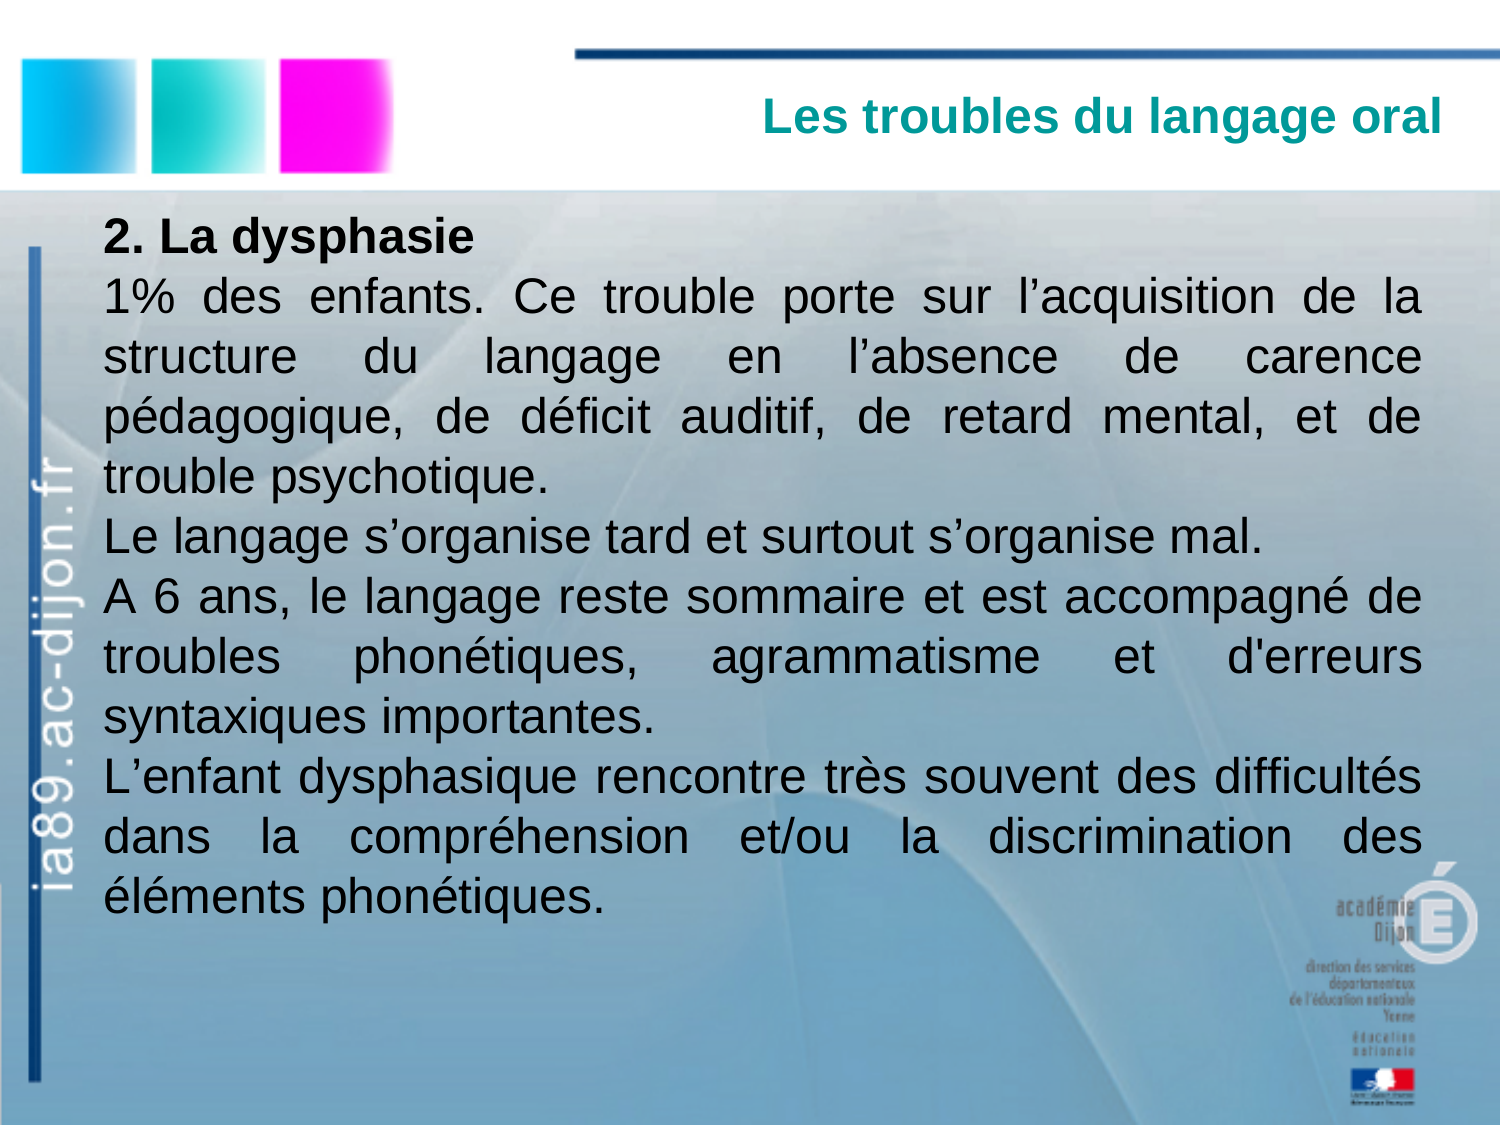

# Les troubles du langage oral
2. La dysphasie
1% des enfants. Ce trouble porte sur l’acquisition de la structure du langage en l’absence de carence pédagogique, de déficit auditif, de retard mental, et de trouble psychotique.
Le langage s’organise tard et surtout s’organise mal.
A 6 ans, le langage reste sommaire et est accompagné de troubles phonétiques, agrammatisme et d'erreurs syntaxiques importantes.
L’enfant dysphasique rencontre très souvent des difficultés dans la compréhension et/ou la discrimination des éléments phonétiques.